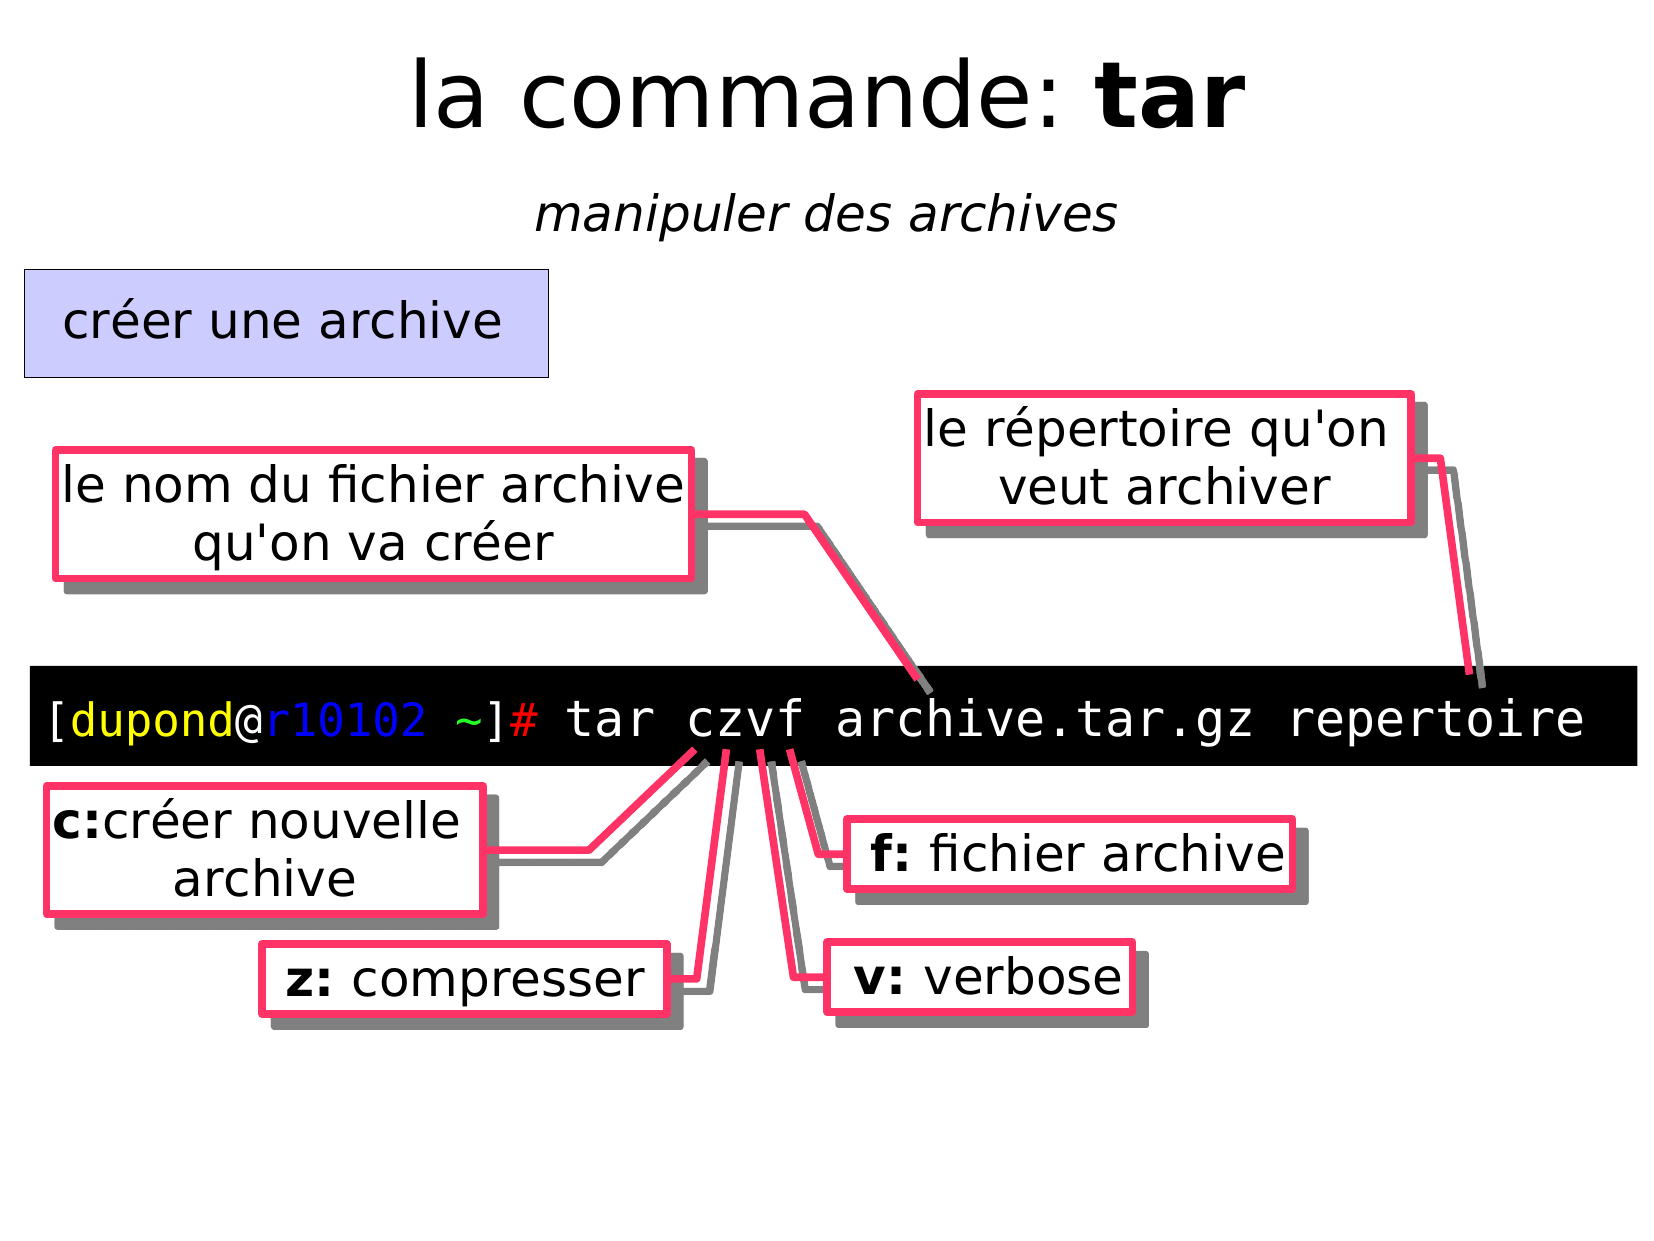

# la commande: tar
manipuler des archives
créer une archive
 [dupond@r10102 ~]# tar czvf archive.tar.gz repertoire